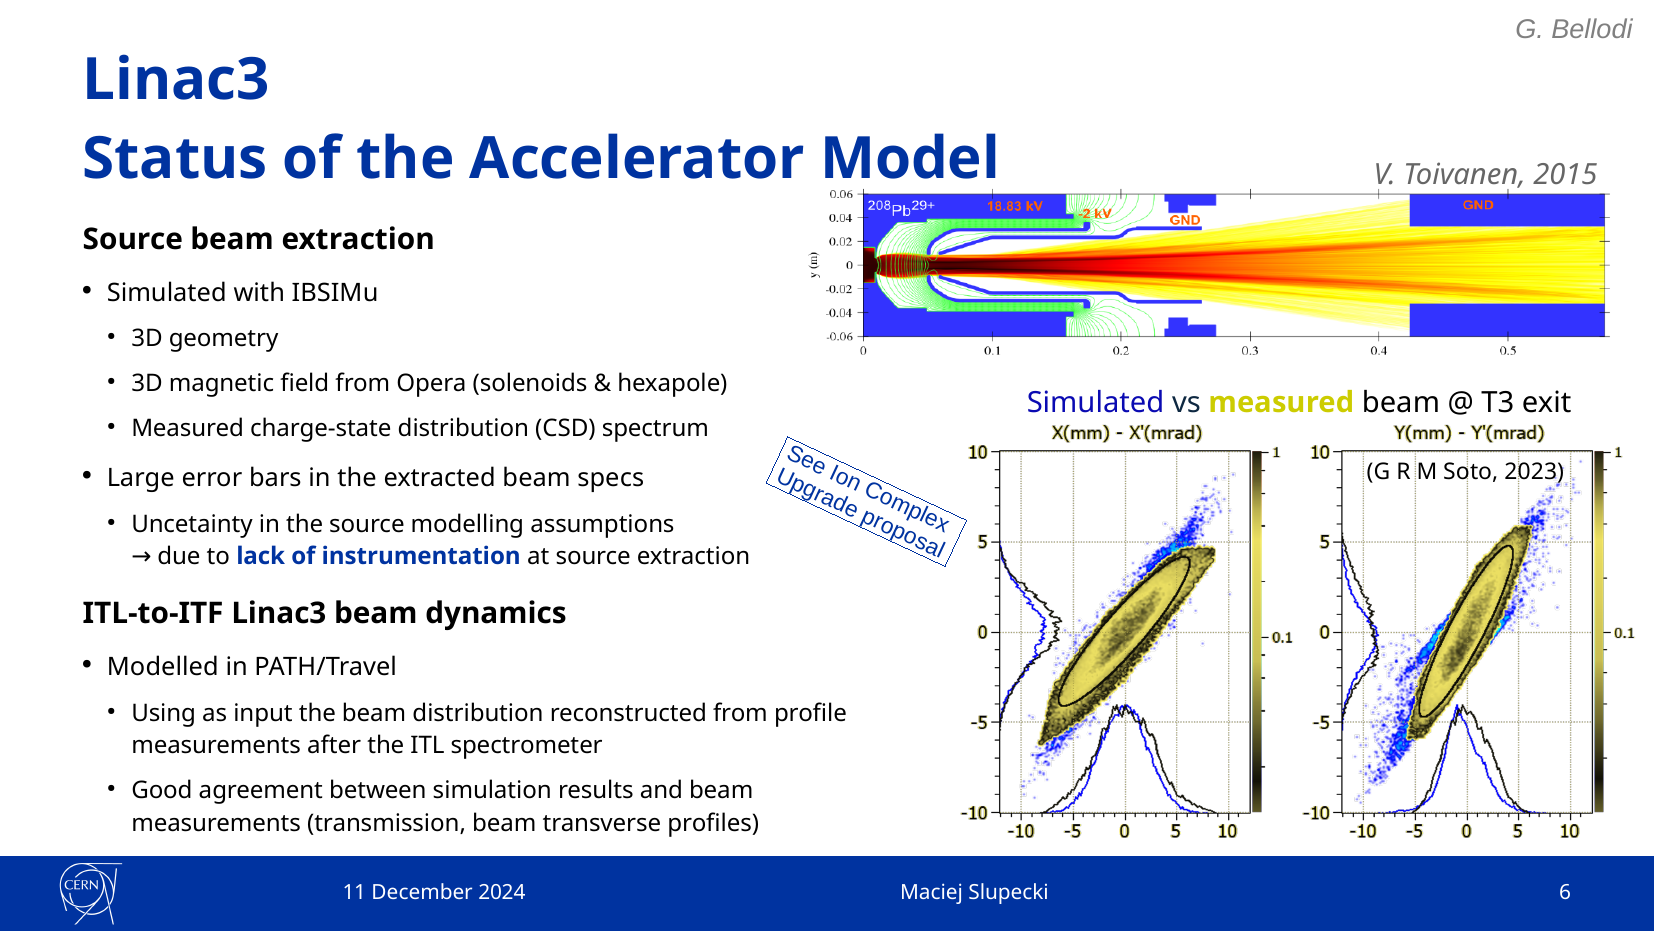

G. Bellodi
# Linac3 Status of the Accelerator Model
V. Toivanen, 2015
Source beam extraction
Simulated with IBSIMu
3D geometry
3D magnetic field from Opera (solenoids & hexapole)
Measured charge-state distribution (CSD) spectrum
Large error bars in the extracted beam specs
Uncetainty in the source modelling assumptions
→ due to lack of instrumentation at source extraction
ITL-to-ITF Linac3 beam dynamics
Modelled in PATH/Travel
Using as input the beam distribution reconstructed from profile measurements after the ITL spectrometer
Good agreement between simulation results and beam measurements (transmission, beam transverse profiles)
Simulated vs measured beam @ T3 exit
(G R M Soto, 2023)
See Ion Complex
Upgrade proposal
Presenter | Presentation Title
6